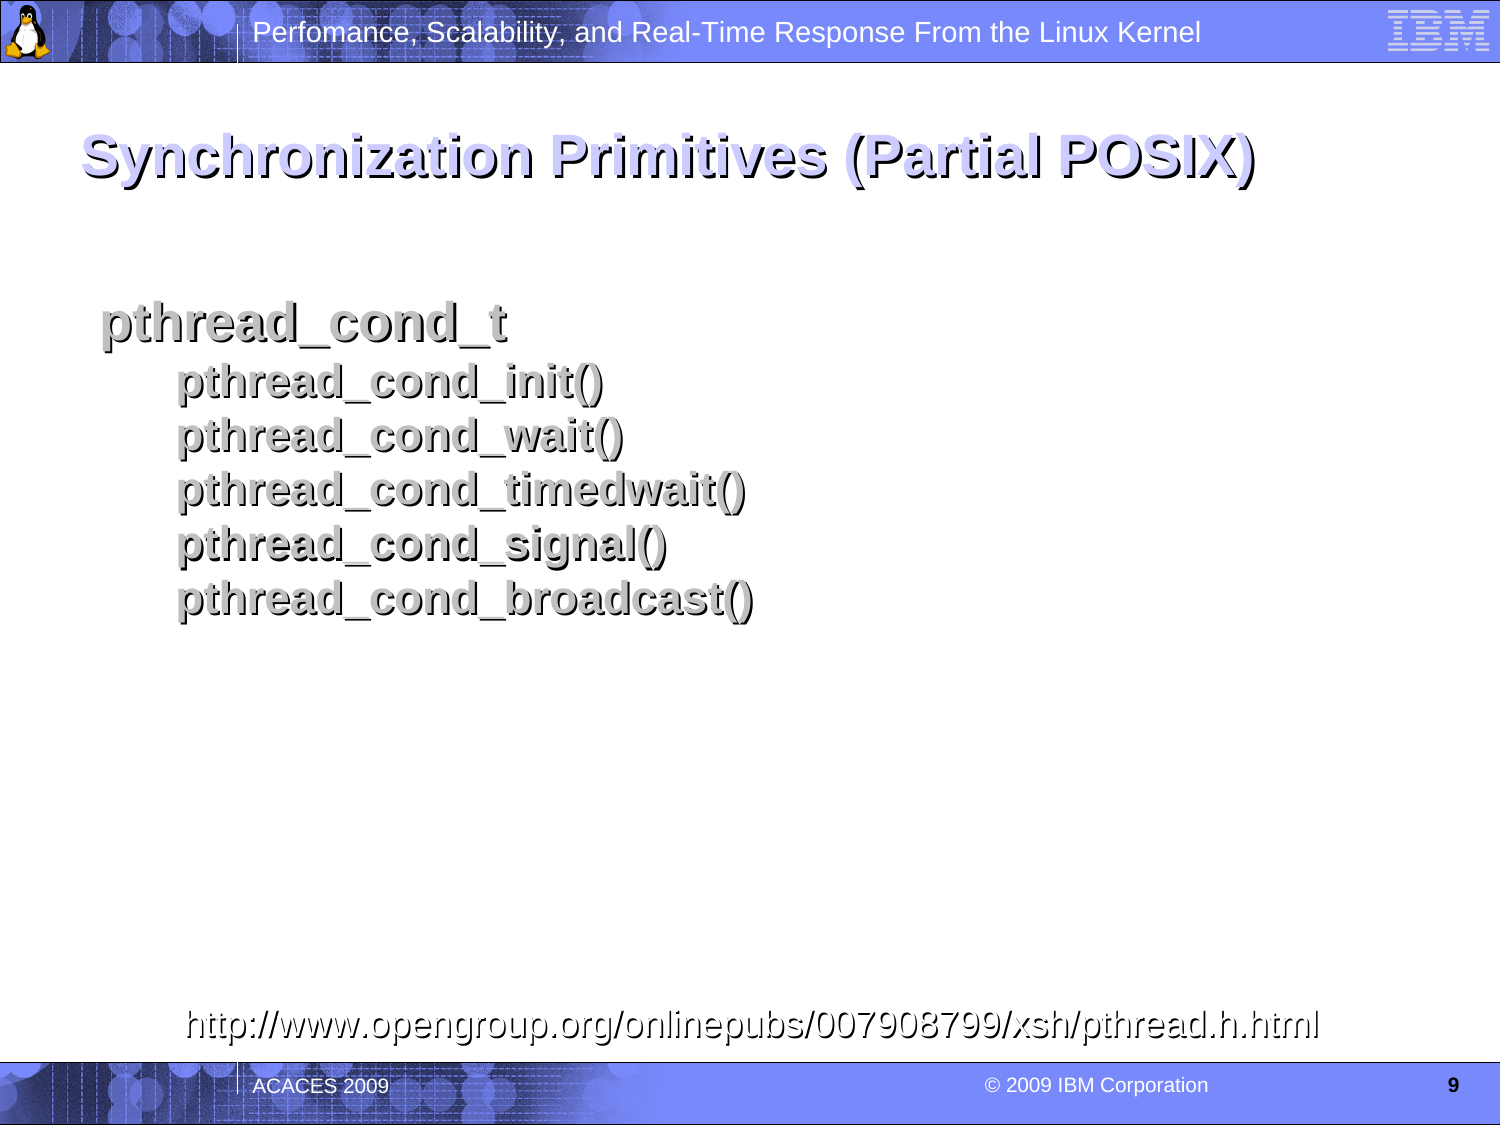

# Synchronization Primitives (Partial POSIX)
pthread_cond_t
pthread_cond_init()
pthread_cond_wait()
pthread_cond_timedwait()
pthread_cond_signal()
pthread_cond_broadcast()
http://www.opengroup.org/onlinepubs/007908799/xsh/pthread.h.html
9